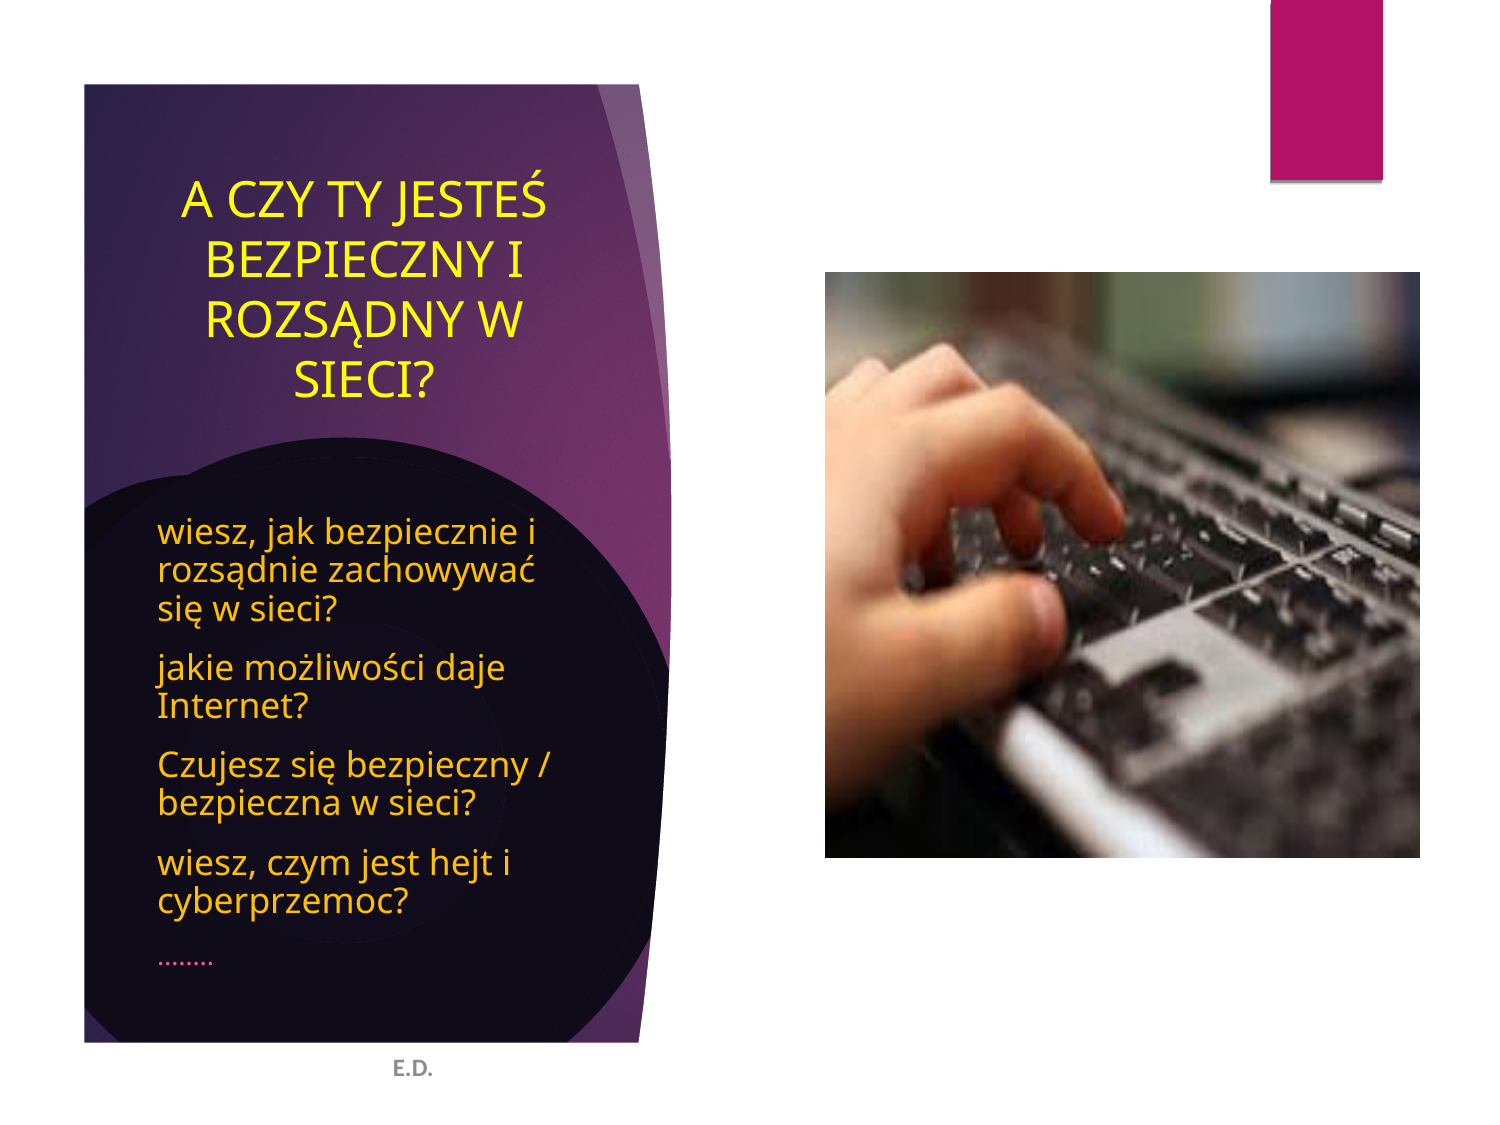

# A CZY TY JESTEŚ BEZPIECZNY I ROZSĄDNY W SIECI?
wiesz, jak bezpiecznie i rozsądnie zachowywać się w sieci?
jakie możliwości daje Internet?
Czujesz się bezpieczny / bezpieczna w sieci?
wiesz, czym jest hejt i cyberprzemoc?
……..
E.D.